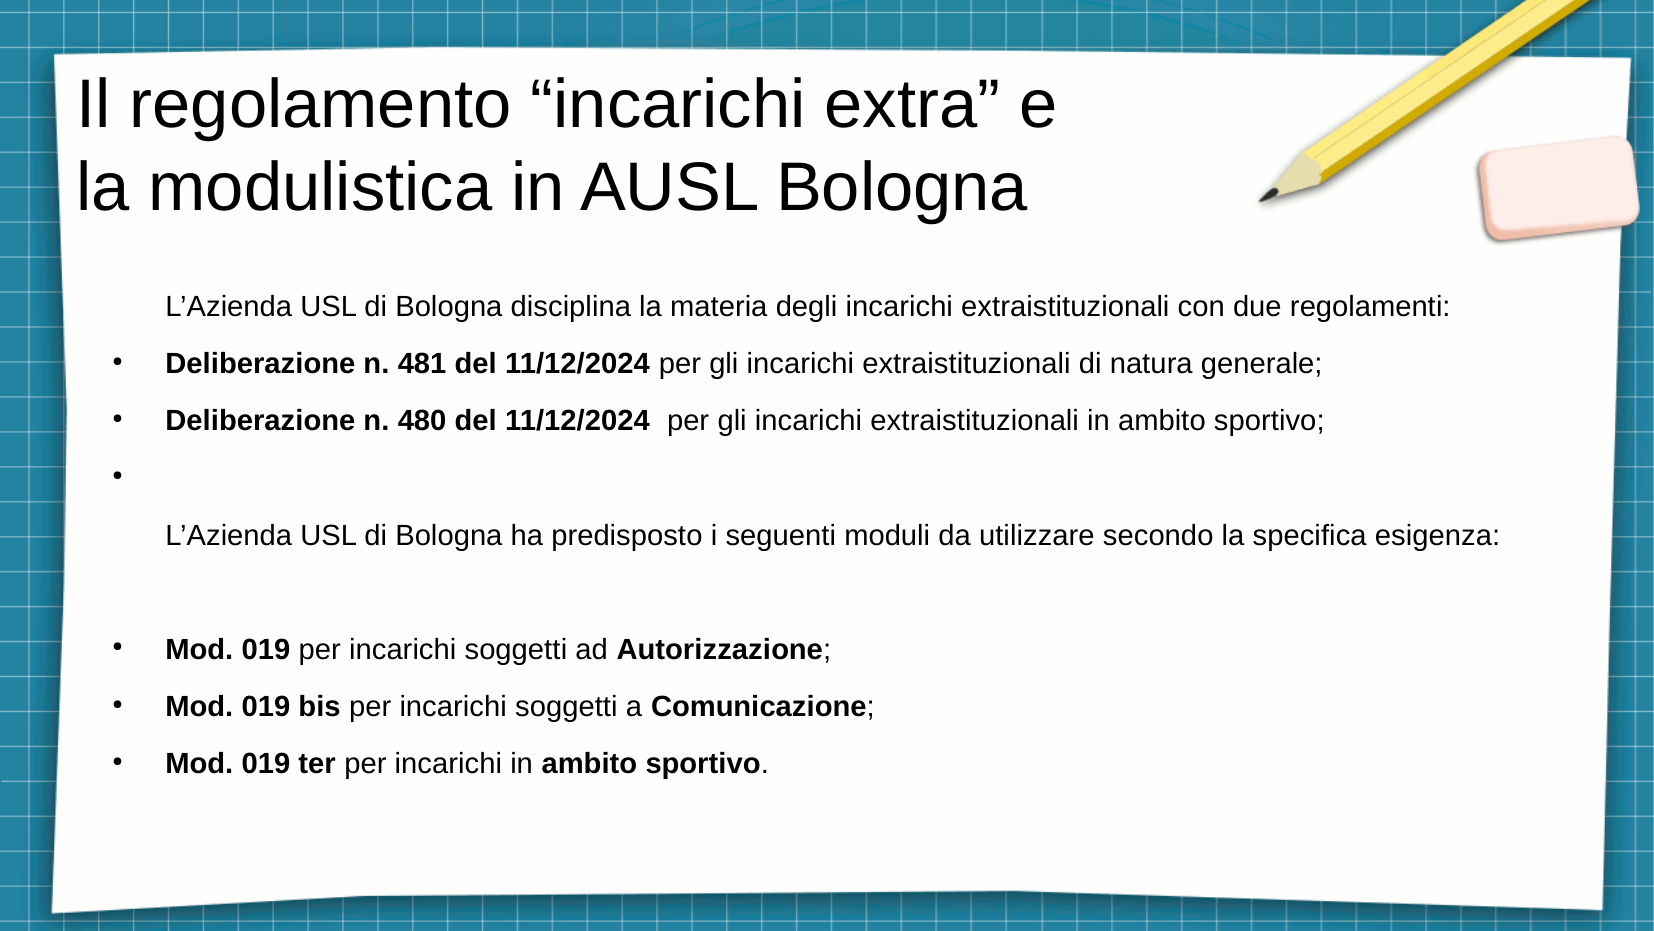

# Il regolamento “incarichi extra” e la modulistica in AUSL Bologna
L’Azienda USL di Bologna disciplina la materia degli incarichi extraistituzionali con due regolamenti:
Deliberazione n. 481 del 11/12/2024 per gli incarichi extraistituzionali di natura generale;
Deliberazione n. 480 del 11/12/2024 per gli incarichi extraistituzionali in ambito sportivo;
L’Azienda USL di Bologna ha predisposto i seguenti moduli da utilizzare secondo la specifica esigenza:
Mod. 019 per incarichi soggetti ad Autorizzazione;
Mod. 019 bis per incarichi soggetti a Comunicazione;
Mod. 019 ter per incarichi in ambito sportivo.